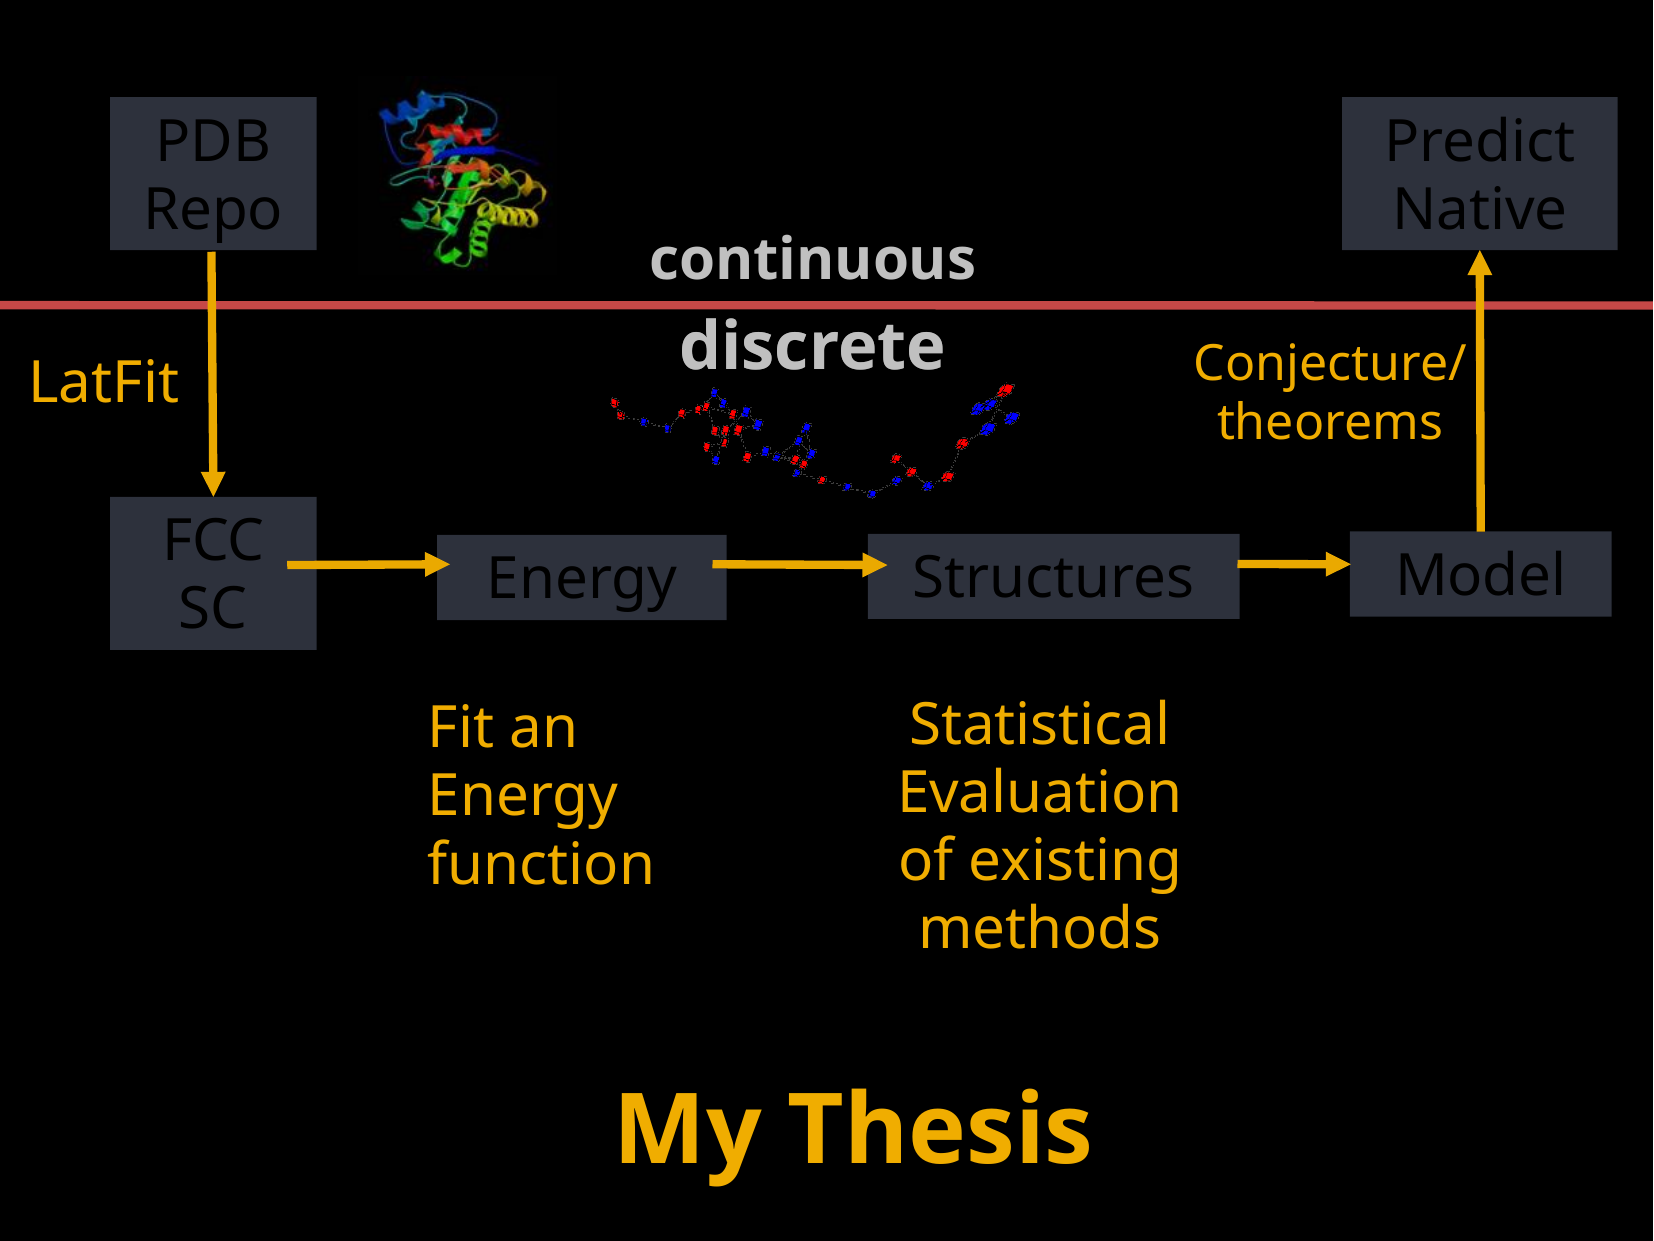

PDB
Repo
Predict
Native
continuous
discrete
discrete
Conjecture/ theorems
LatFit
FCC
SC
Model
Structures
Energy
Statistical
Evaluation
of existing
methods
Fit an
Energy
function
# My Thesis